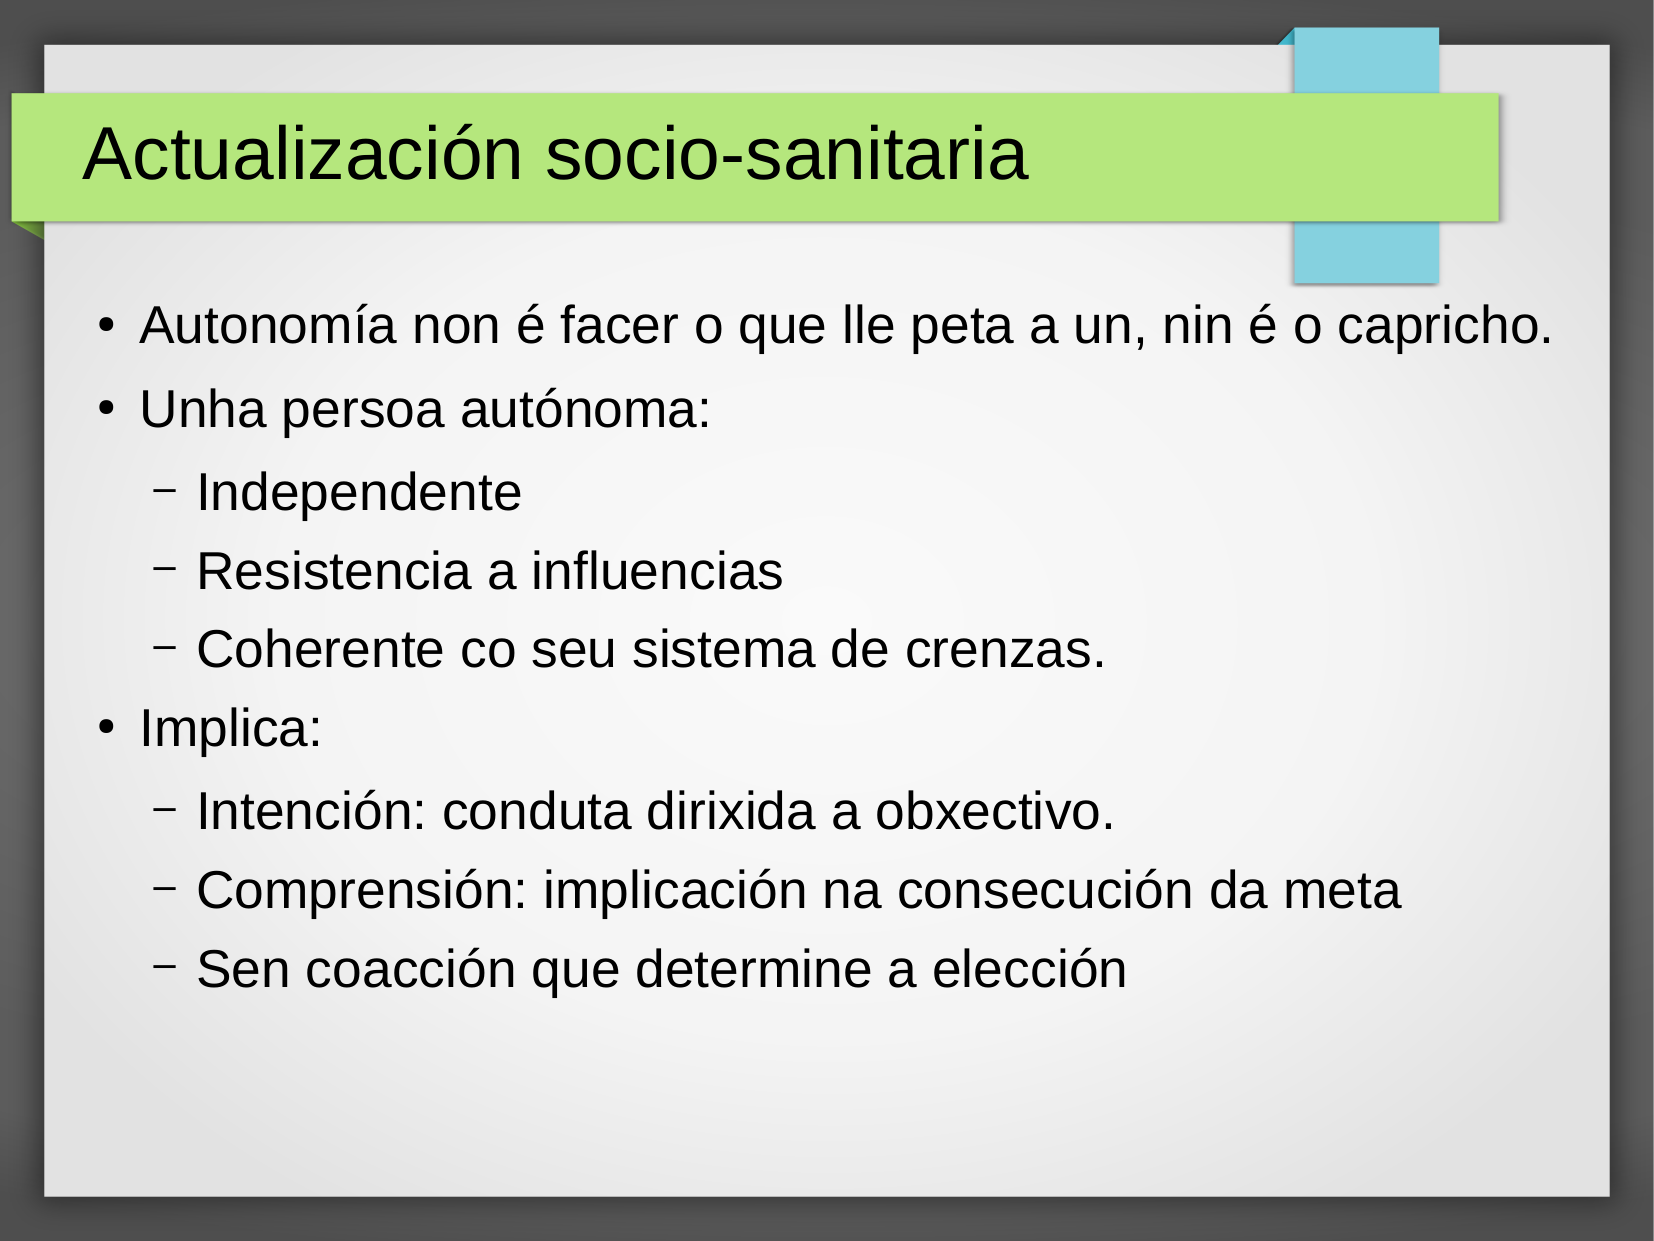

# Actualización socio-sanitaria
Autonomía non é facer o que lle peta a un, nin é o capricho.
Unha persoa autónoma:
Independente
Resistencia a influencias
Coherente co seu sistema de crenzas.
Implica:
Intención: conduta dirixida a obxectivo.
Comprensión: implicación na consecución da meta
Sen coacción que determine a elección